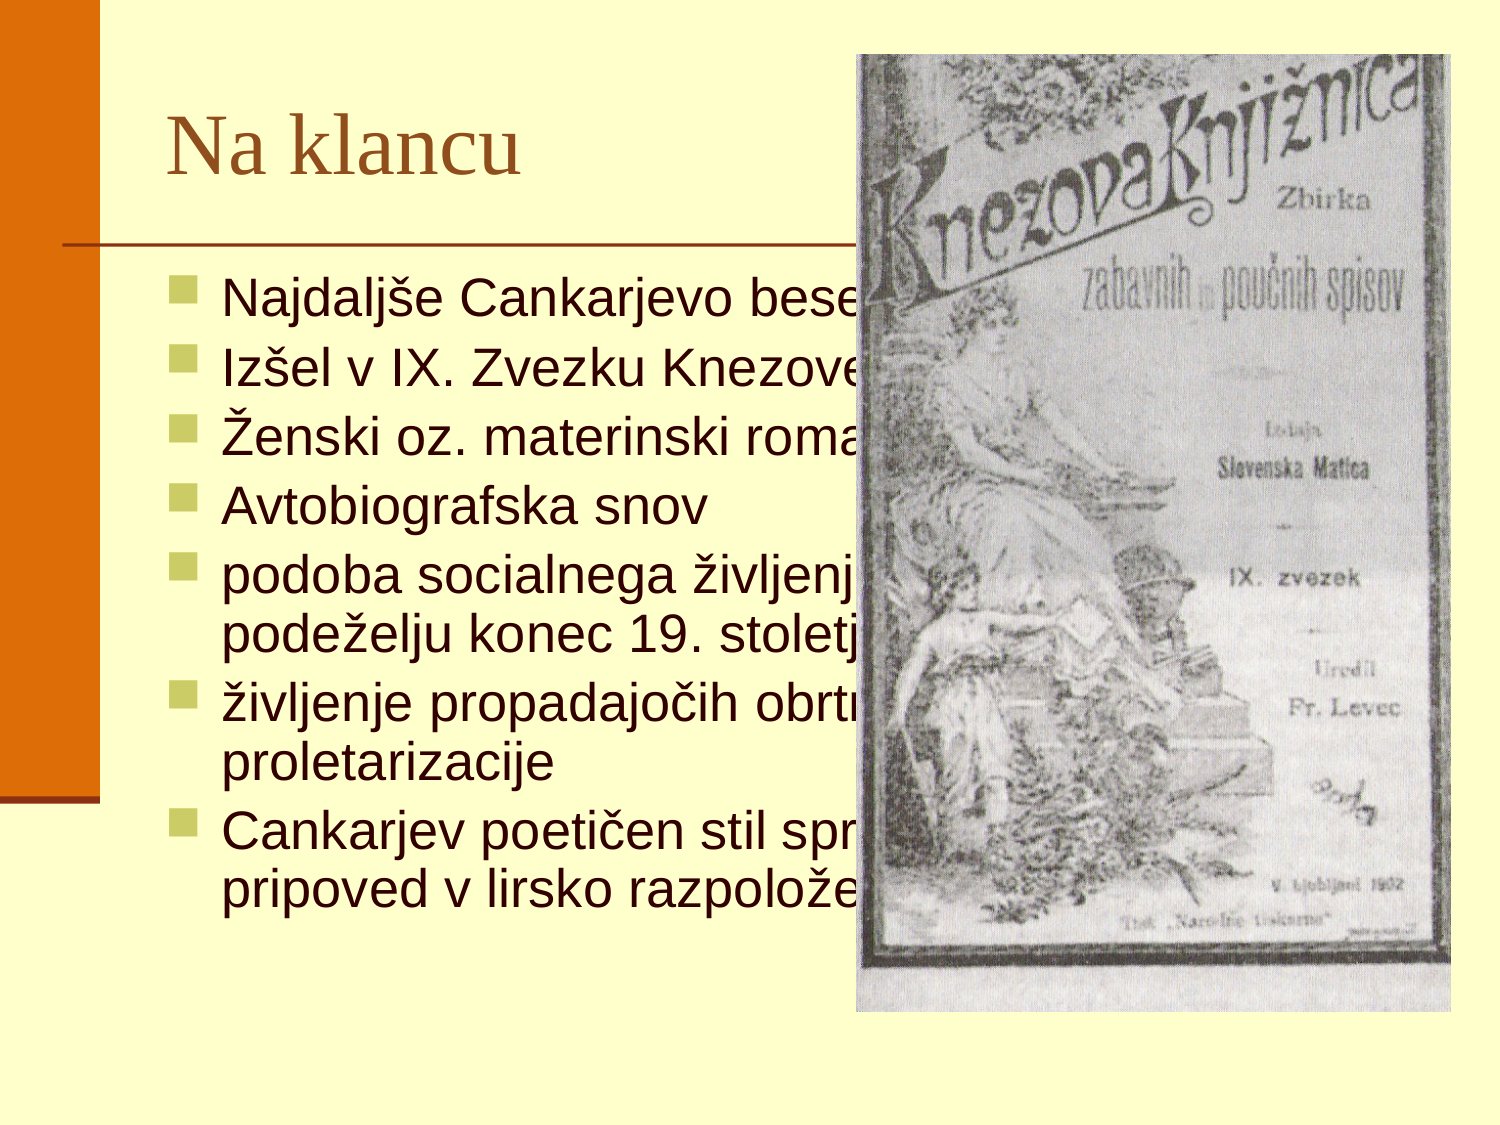

# Na klancu
Najdaljše Cankarjevo besedilo; roman 1902
Izšel v IX. Zvezku Knezove knjižnice*
Ženski oz. materinski roman
Avtobiografska snov
podoba socialnega življenja na slovenskem podeželju konec 19. stoletja
življenje propadajočih obrtnikov in njihove proletarizacije
Cankarjev poetičen stil spreminja čisto pripoved v lirsko razpoloženjsko prozo.